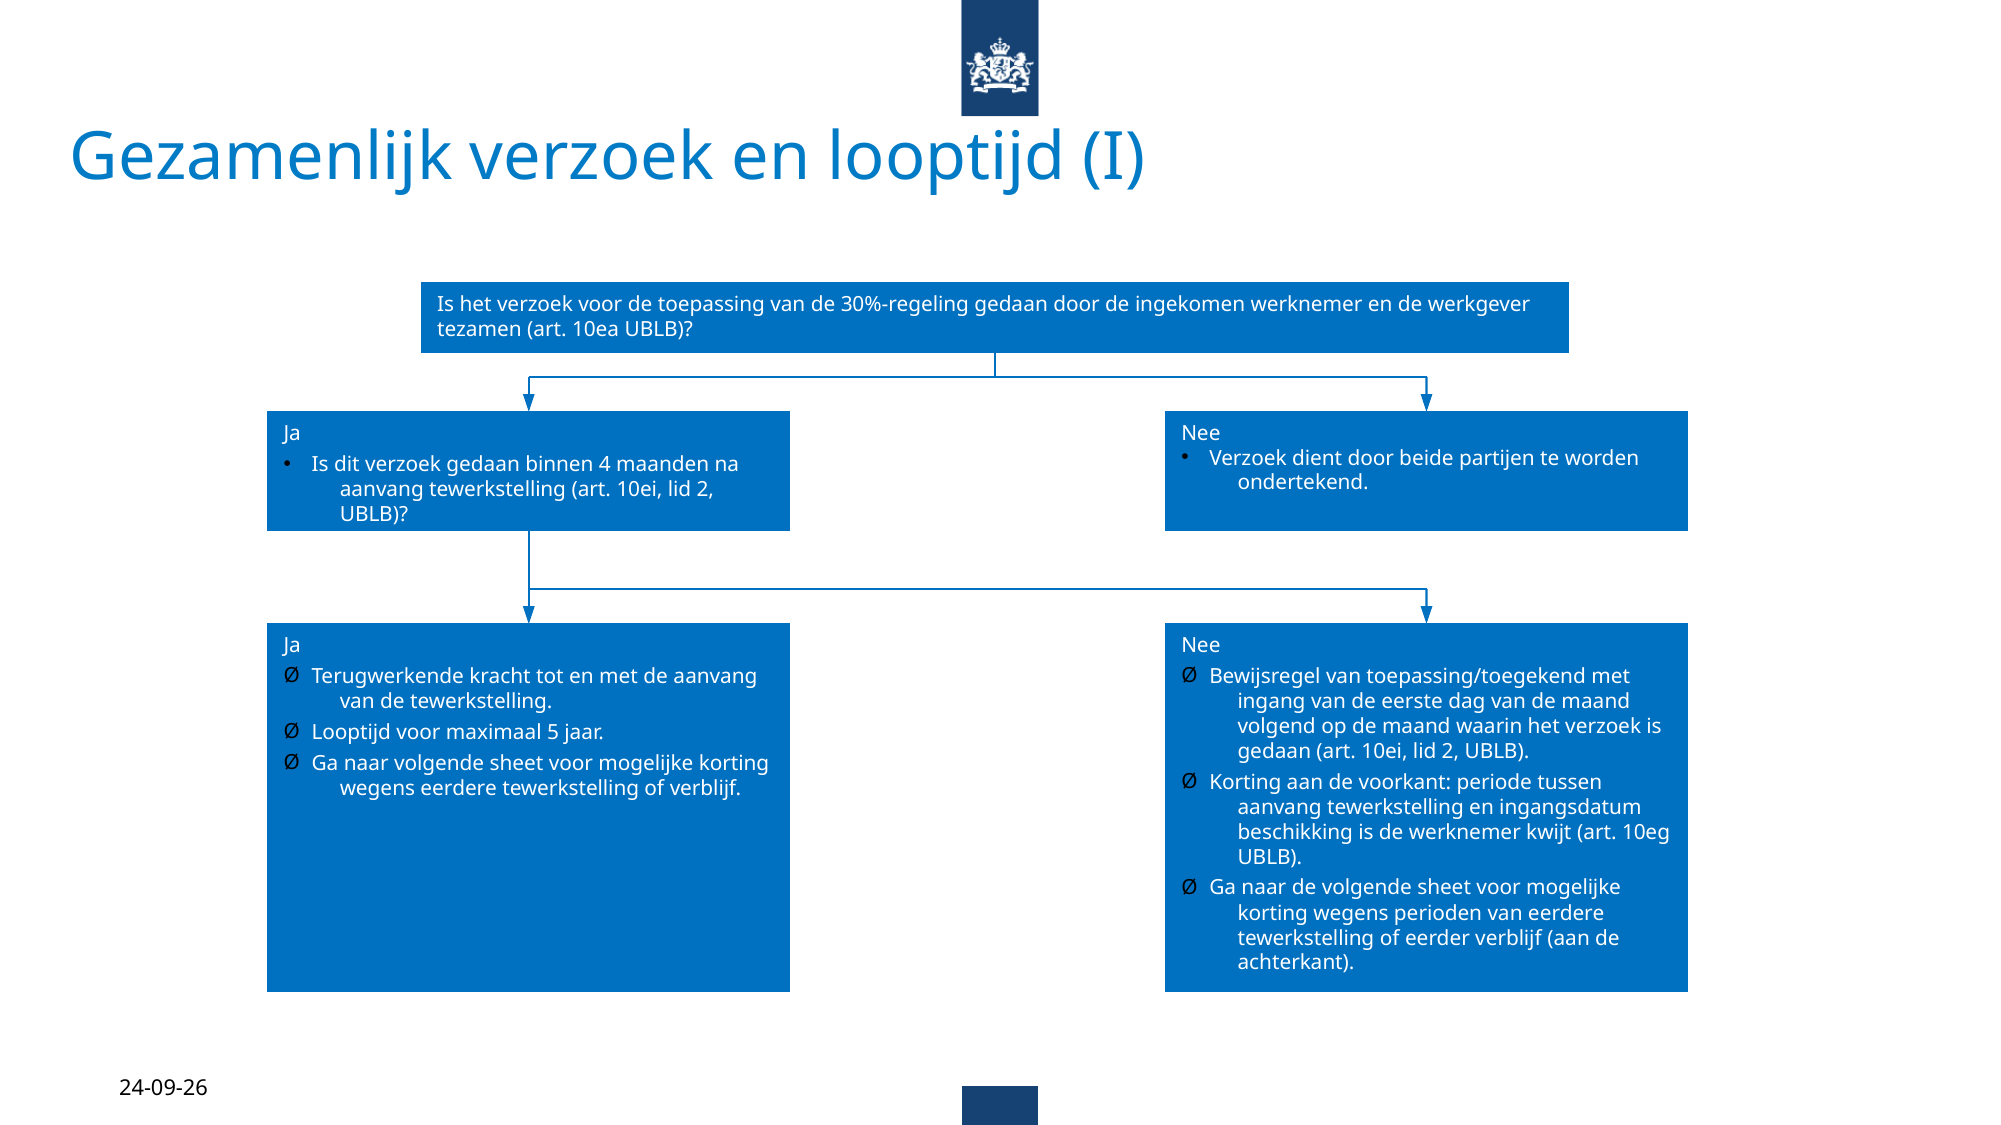

# Gezamenlijk verzoek en looptijd (I)
Is het verzoek voor de toepassing van de 30%-regeling gedaan door de ingekomen werknemer en de werkgever tezamen (art. 10ea UBLB)?
Ja
Is dit verzoek gedaan binnen 4 maanden na aanvang tewerkstelling (art. 10ei, lid 2, UBLB)?
Nee
Verzoek dient door beide partijen te worden ondertekend.
Ja
Terugwerkende kracht tot en met de aanvang van de tewerkstelling.
Looptijd voor maximaal 5 jaar.
Ga naar volgende sheet voor mogelijke korting wegens eerdere tewerkstelling of verblijf.
Nee
Bewijsregel van toepassing/toegekend met ingang van de eerste dag van de maand volgend op de maand waarin het verzoek is gedaan (art. 10ei, lid 2, UBLB).
Korting aan de voorkant: periode tussen aanvang tewerkstelling en ingangsdatum beschikking is de werknemer kwijt (art. 10eg UBLB).
Ga naar de volgende sheet voor mogelijke korting wegens perioden van eerdere tewerkstelling of eerder verblijf (aan de achterkant).